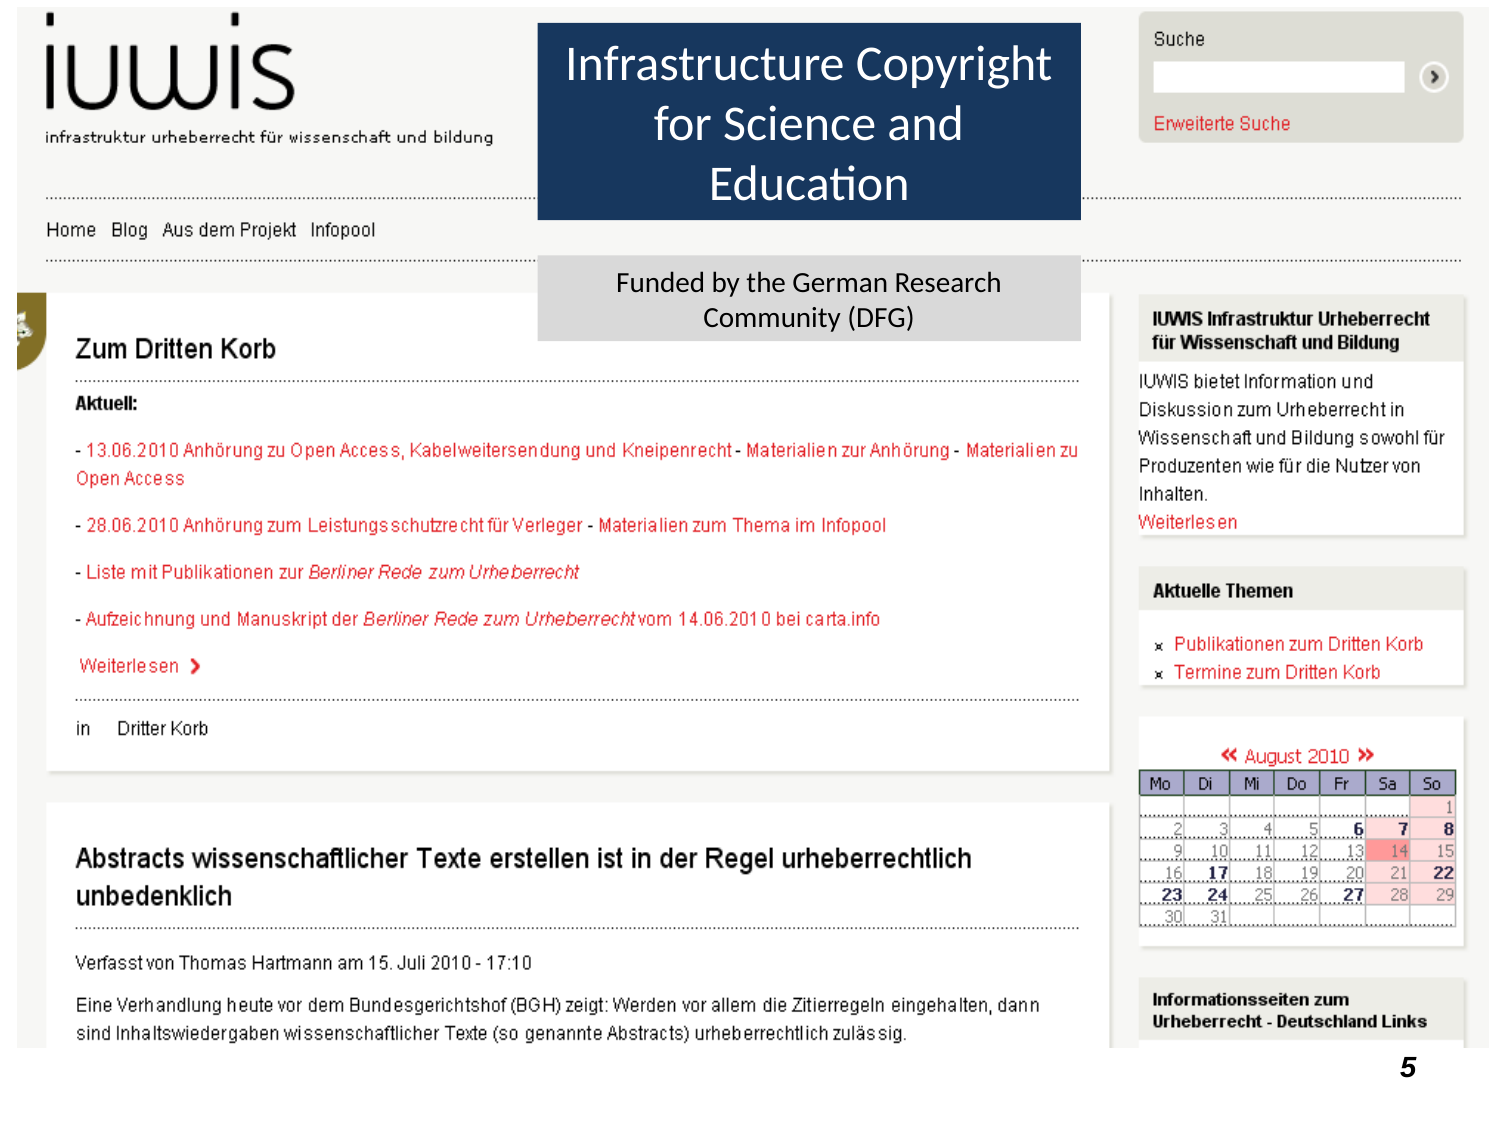

Infrastructure Copyright for Science and Education
Funded by the German Research Community (DFG)